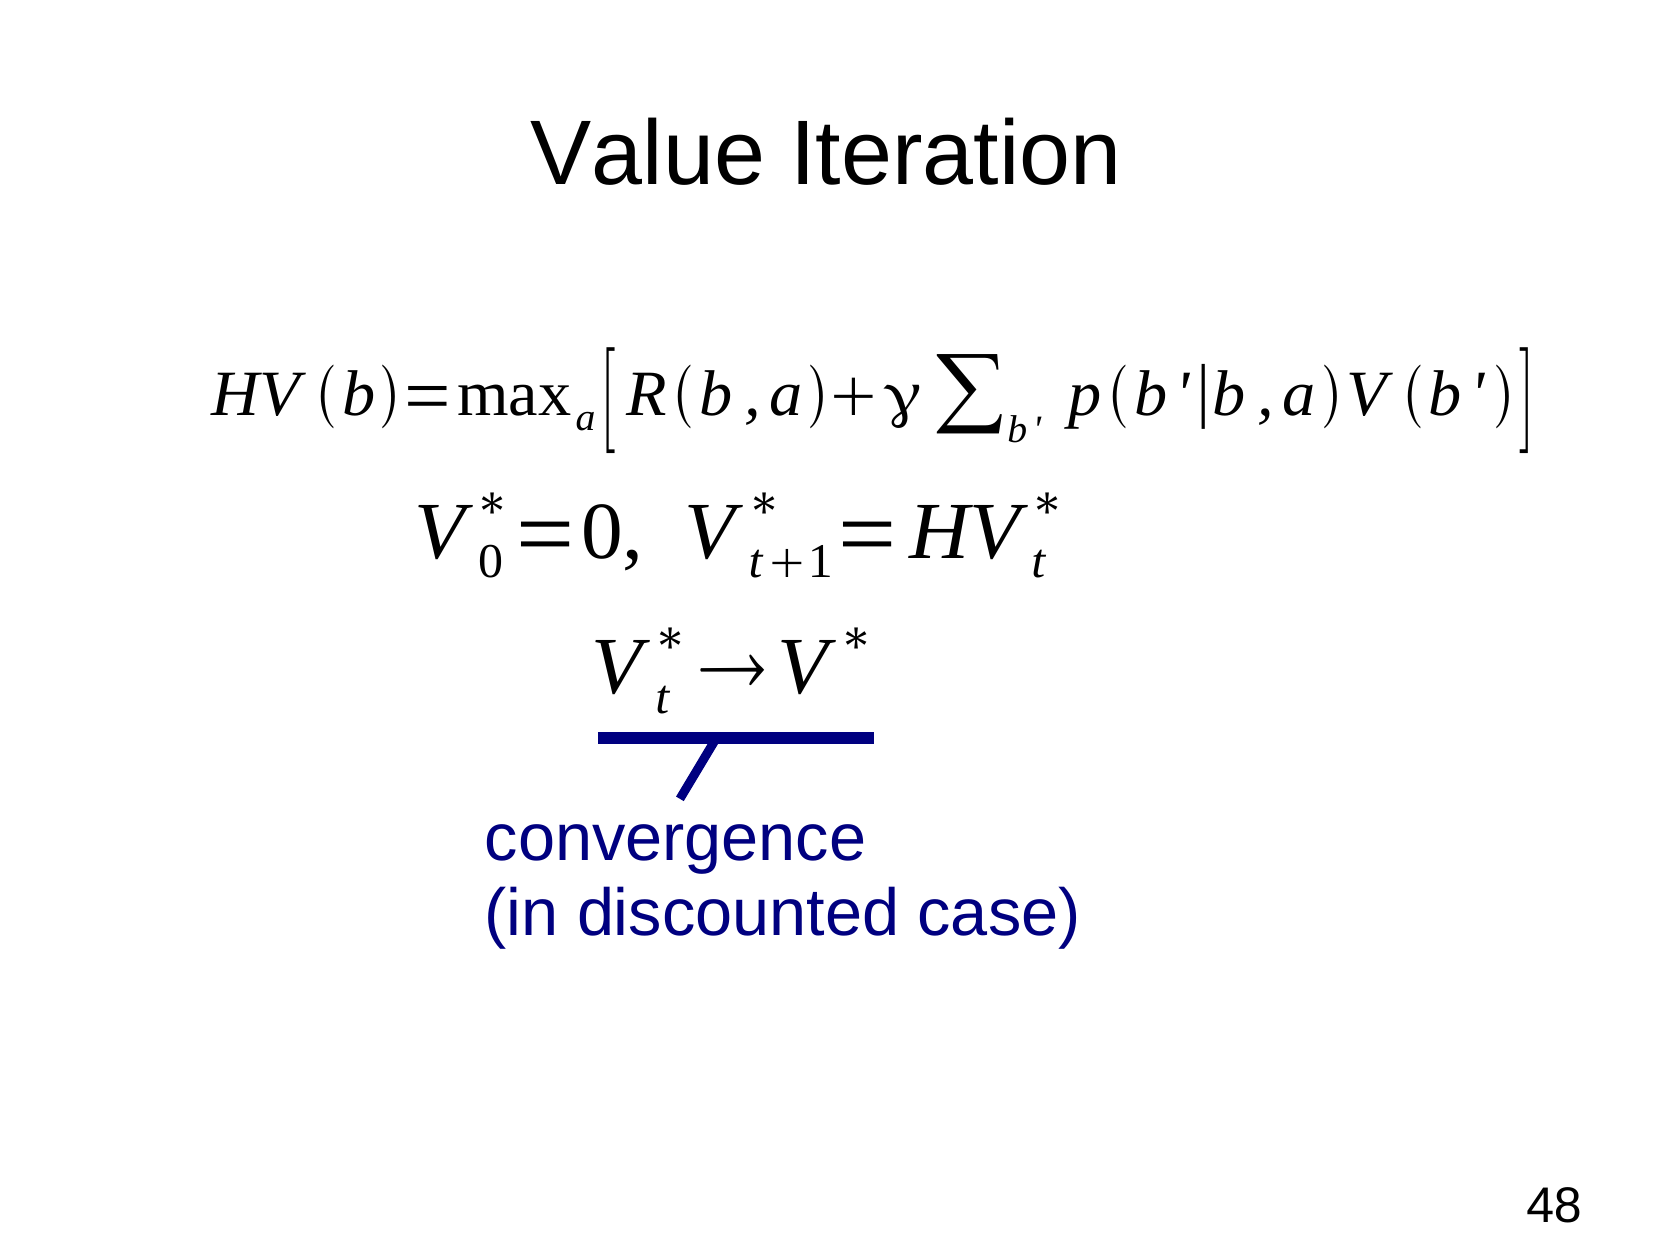

# Value Iteration
convergence
(in discounted case)